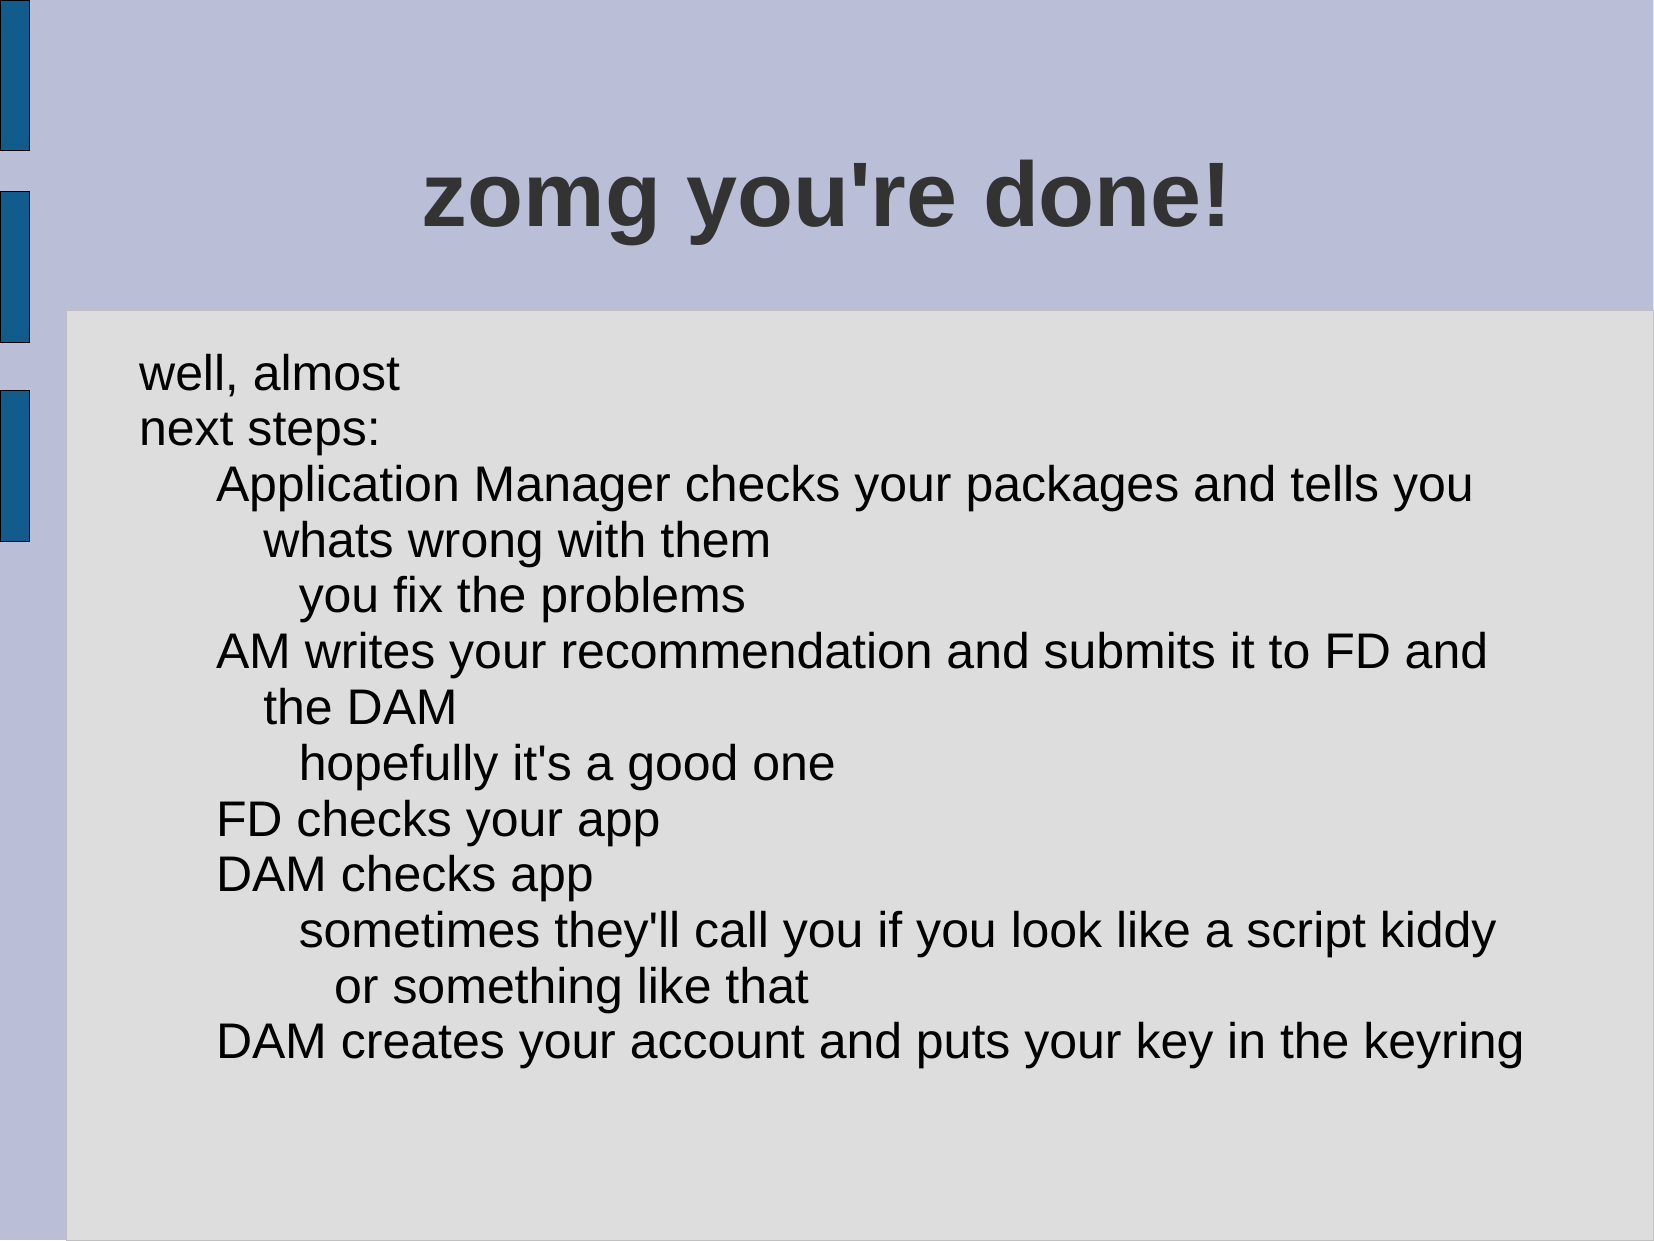

# zomg you're done!
well, almost
next steps:
Application Manager checks your packages and tells you whats wrong with them
you fix the problems
AM writes your recommendation and submits it to FD and the DAM
hopefully it's a good one
FD checks your app
DAM checks app
sometimes they'll call you if you look like a script kiddy or something like that
DAM creates your account and puts your key in the keyring